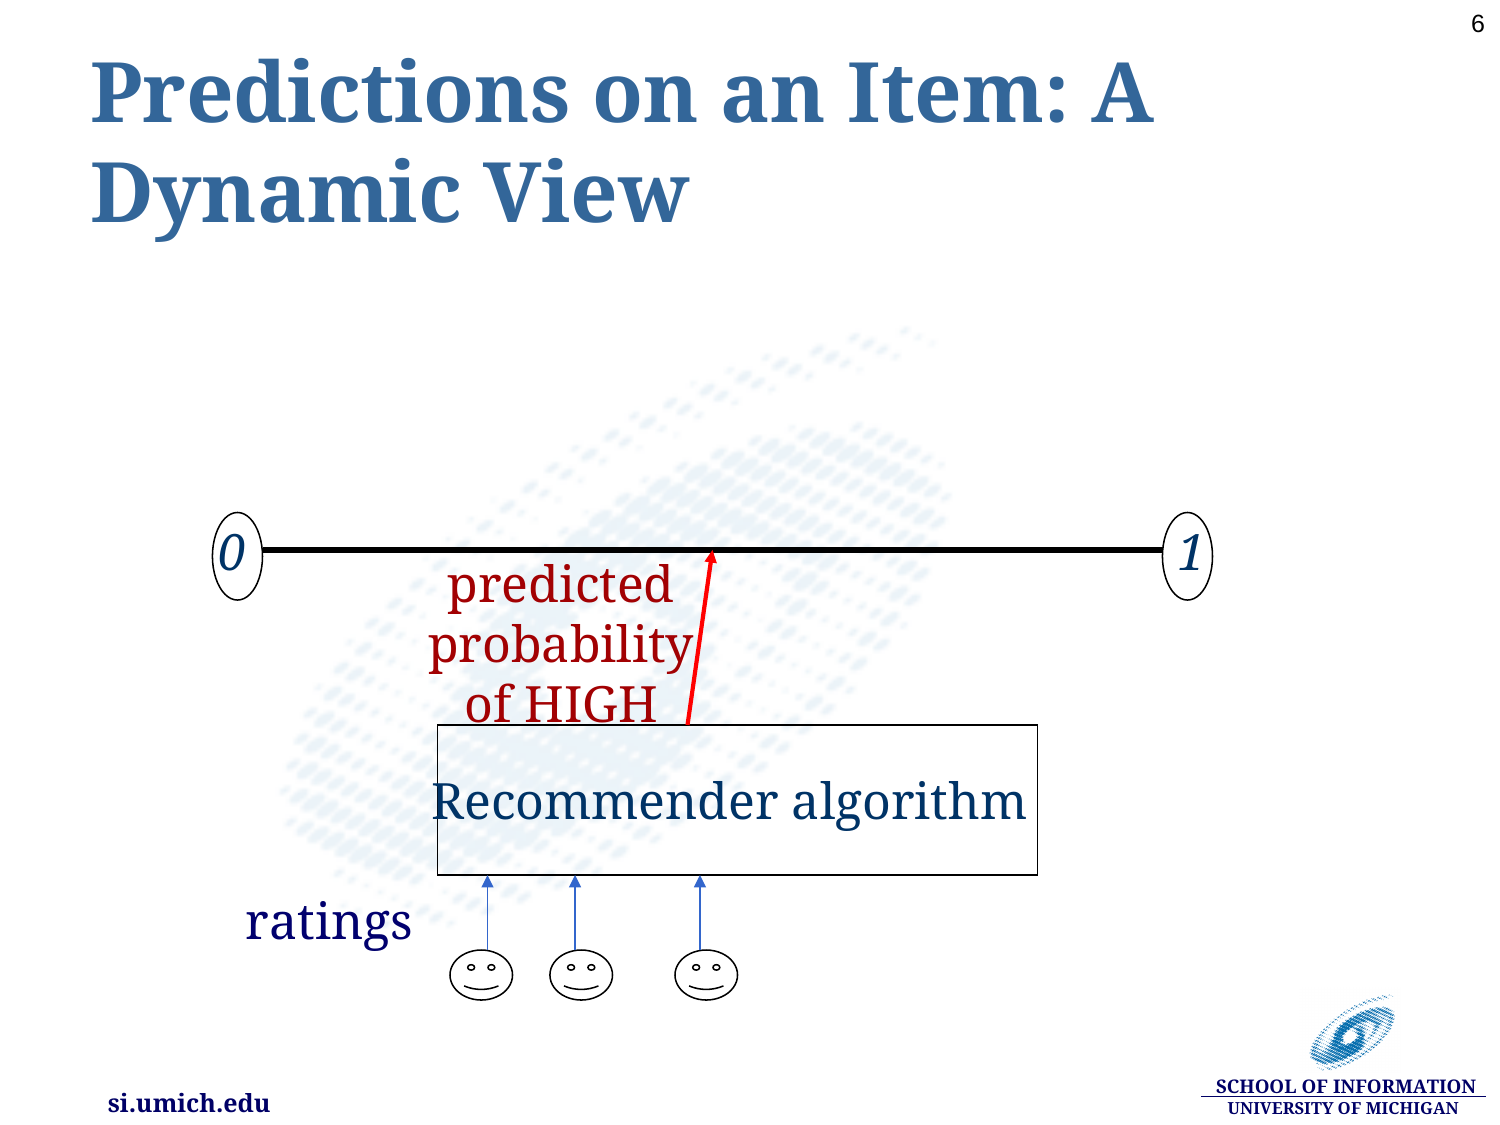

# Predictions on an Item: A Dynamic View
0
1
predicted probability of HIGH
Recommender algorithm
ratings